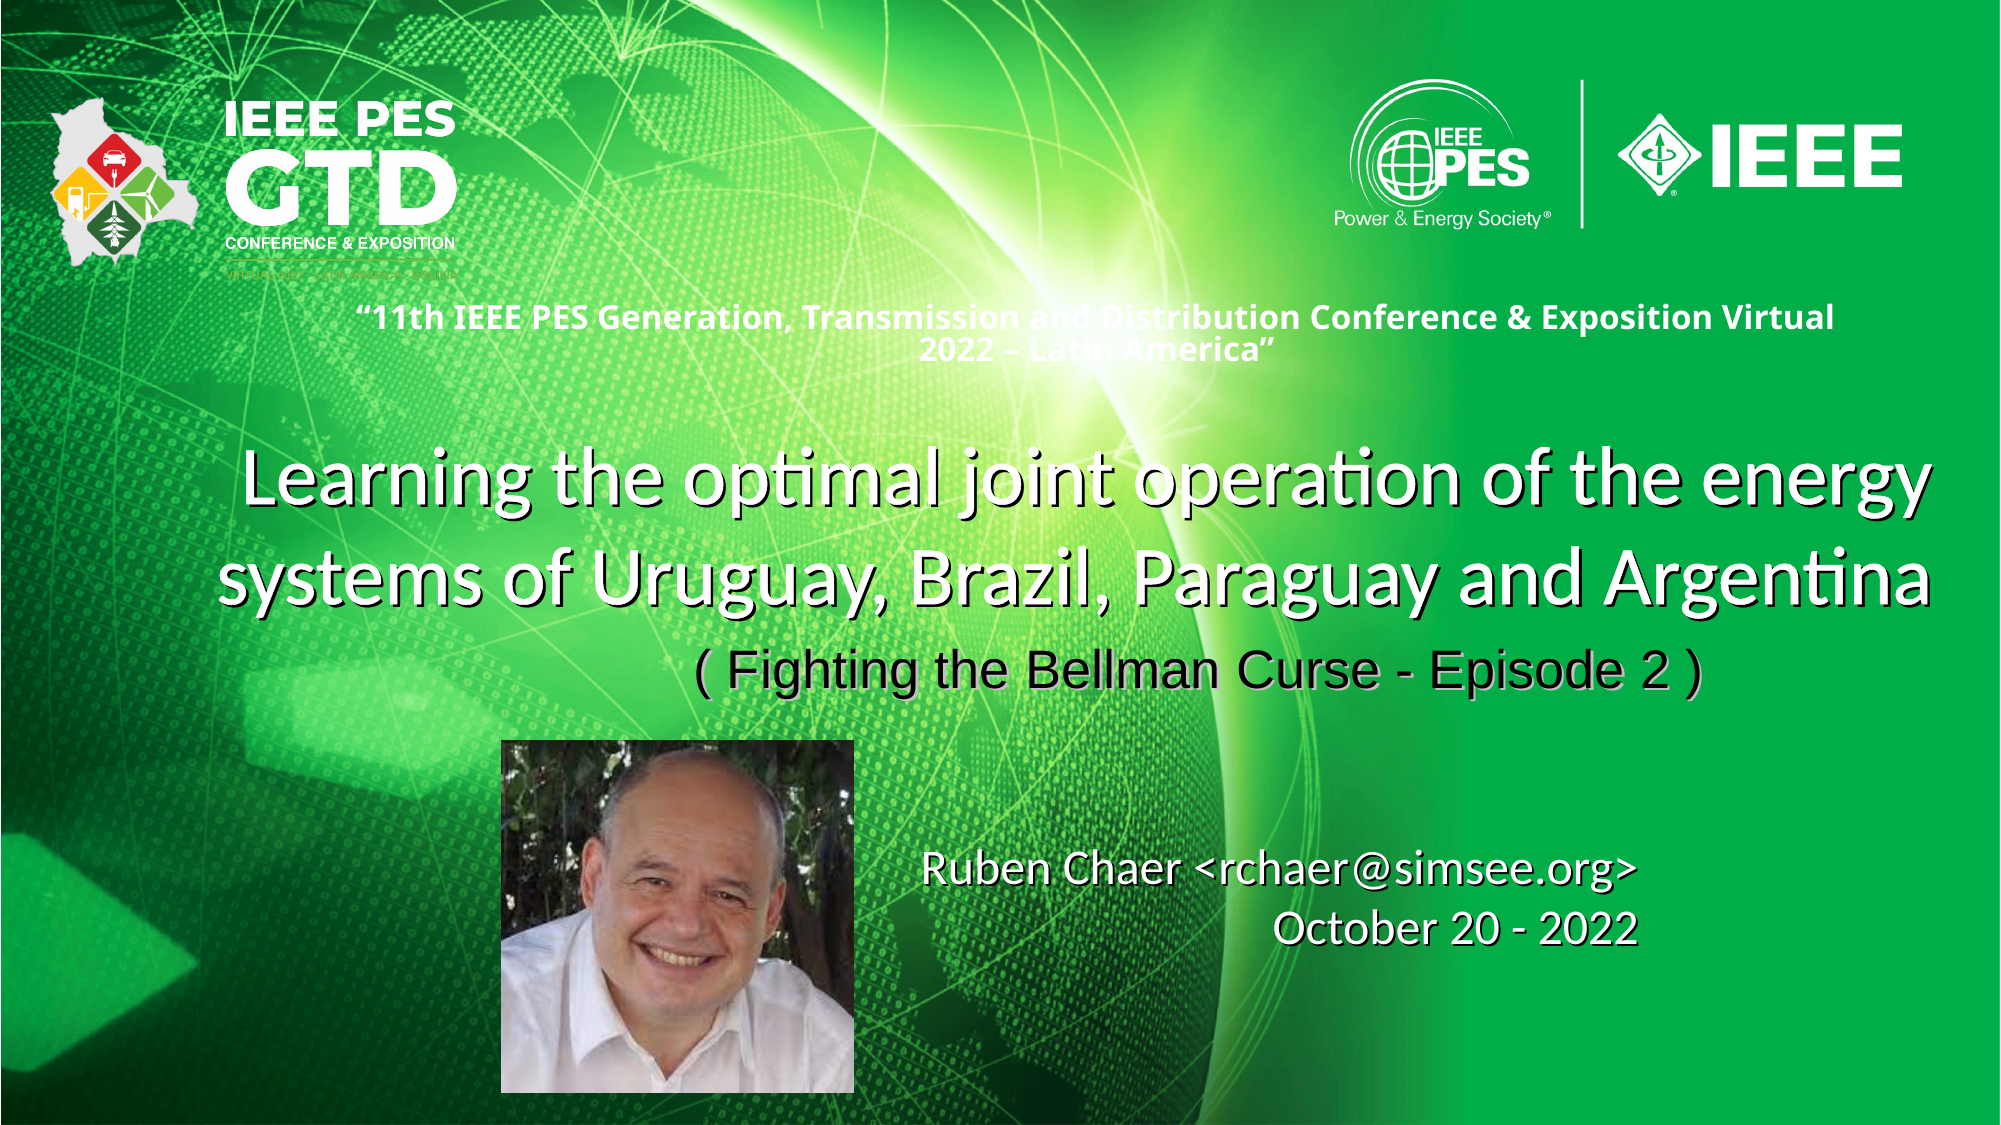

“11th IEEE PES Generation, Transmission and Distribution Conference & Exposition Virtual 2022 – Latin America”
# Learning the optimal joint operation of the energy systems of Uruguay, Brazil, Paraguay and Argentina
( Fighting the Bellman Curse - Episode 2 )
Ruben Chaer <rchaer@simsee.org>
October 20 - 2022